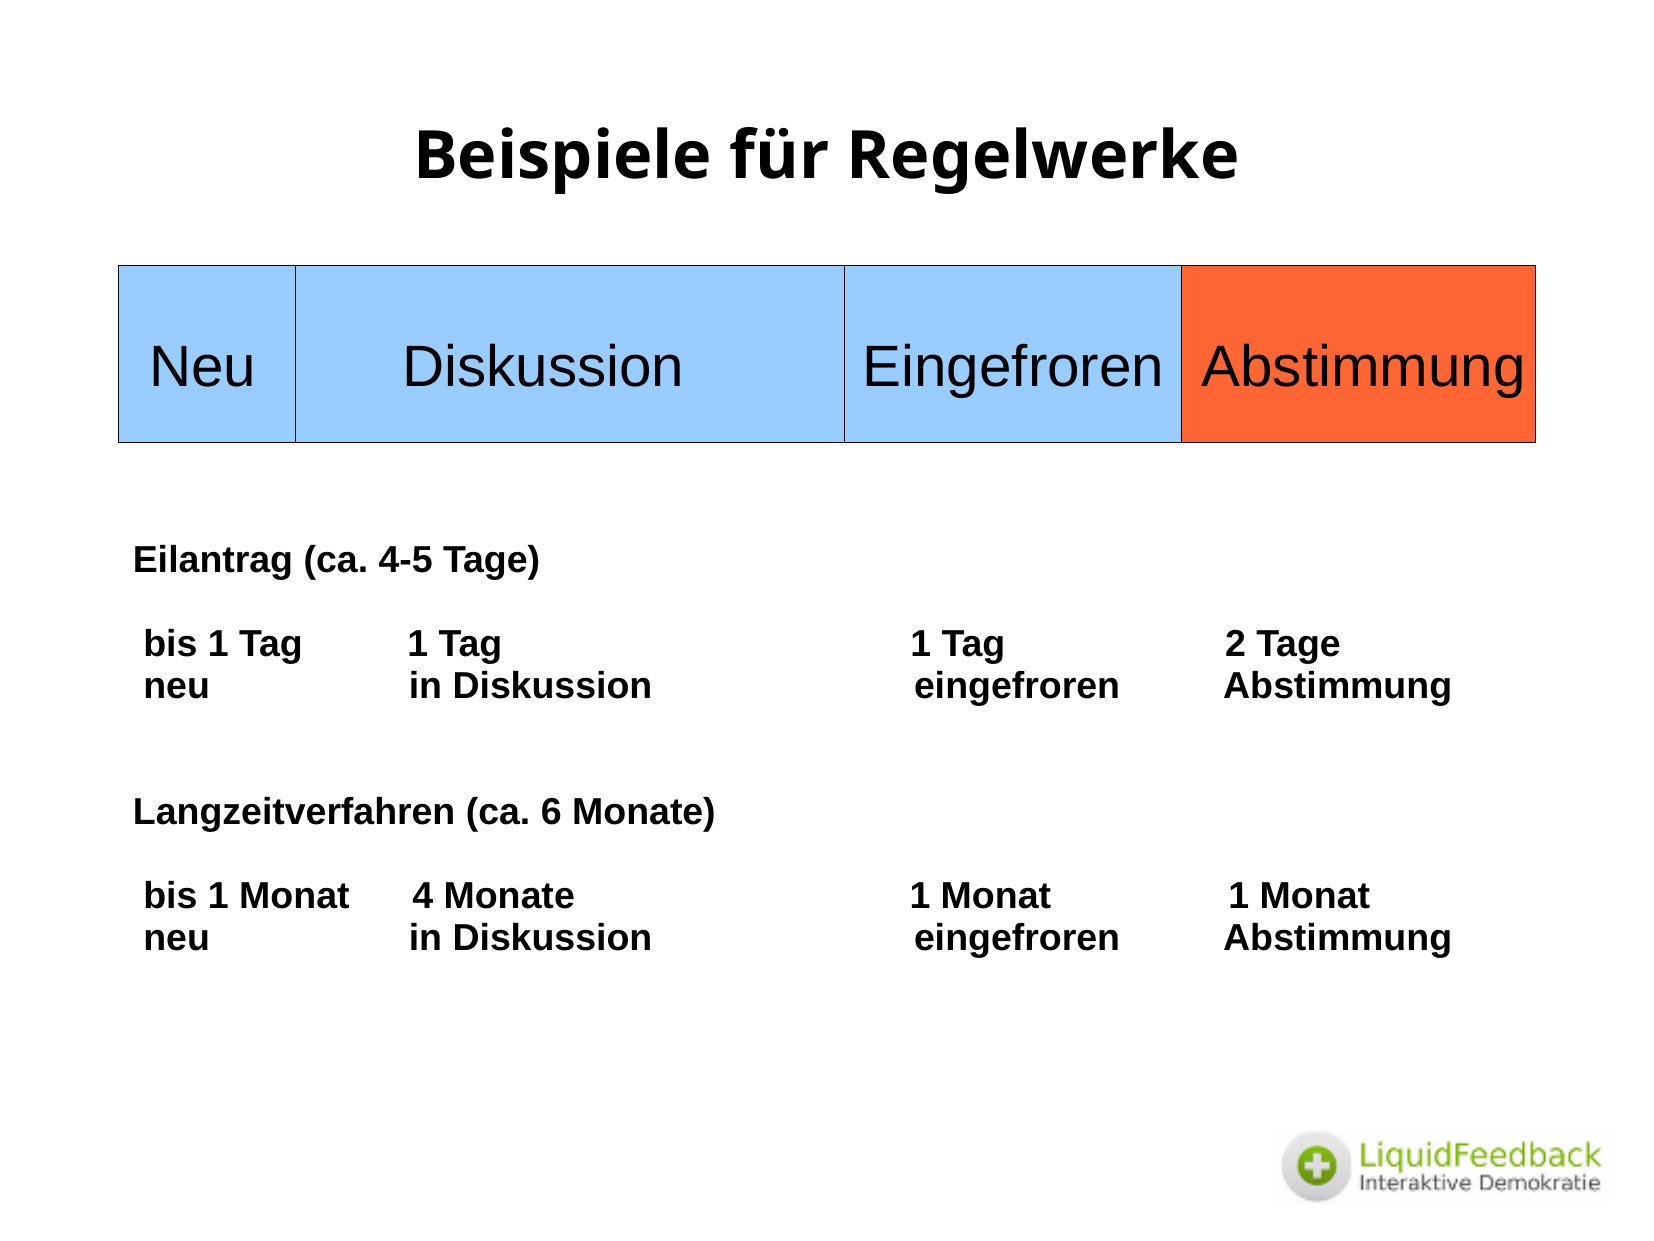

# Beispiele für Regelwerke
Neu Diskussion Eingefroren
Abstimmung
Eilantrag (ca. 4-5 Tage)
 bis 1 Tag 1 Tag 1 Tag 2 Tage
 neu in Diskussion eingefroren Abstimmung
Langzeitverfahren (ca. 6 Monate)
 bis 1 Monat 4 Monate 1 Monat	 1 Monat
 neu in Diskussion eingefroren Abstimmung